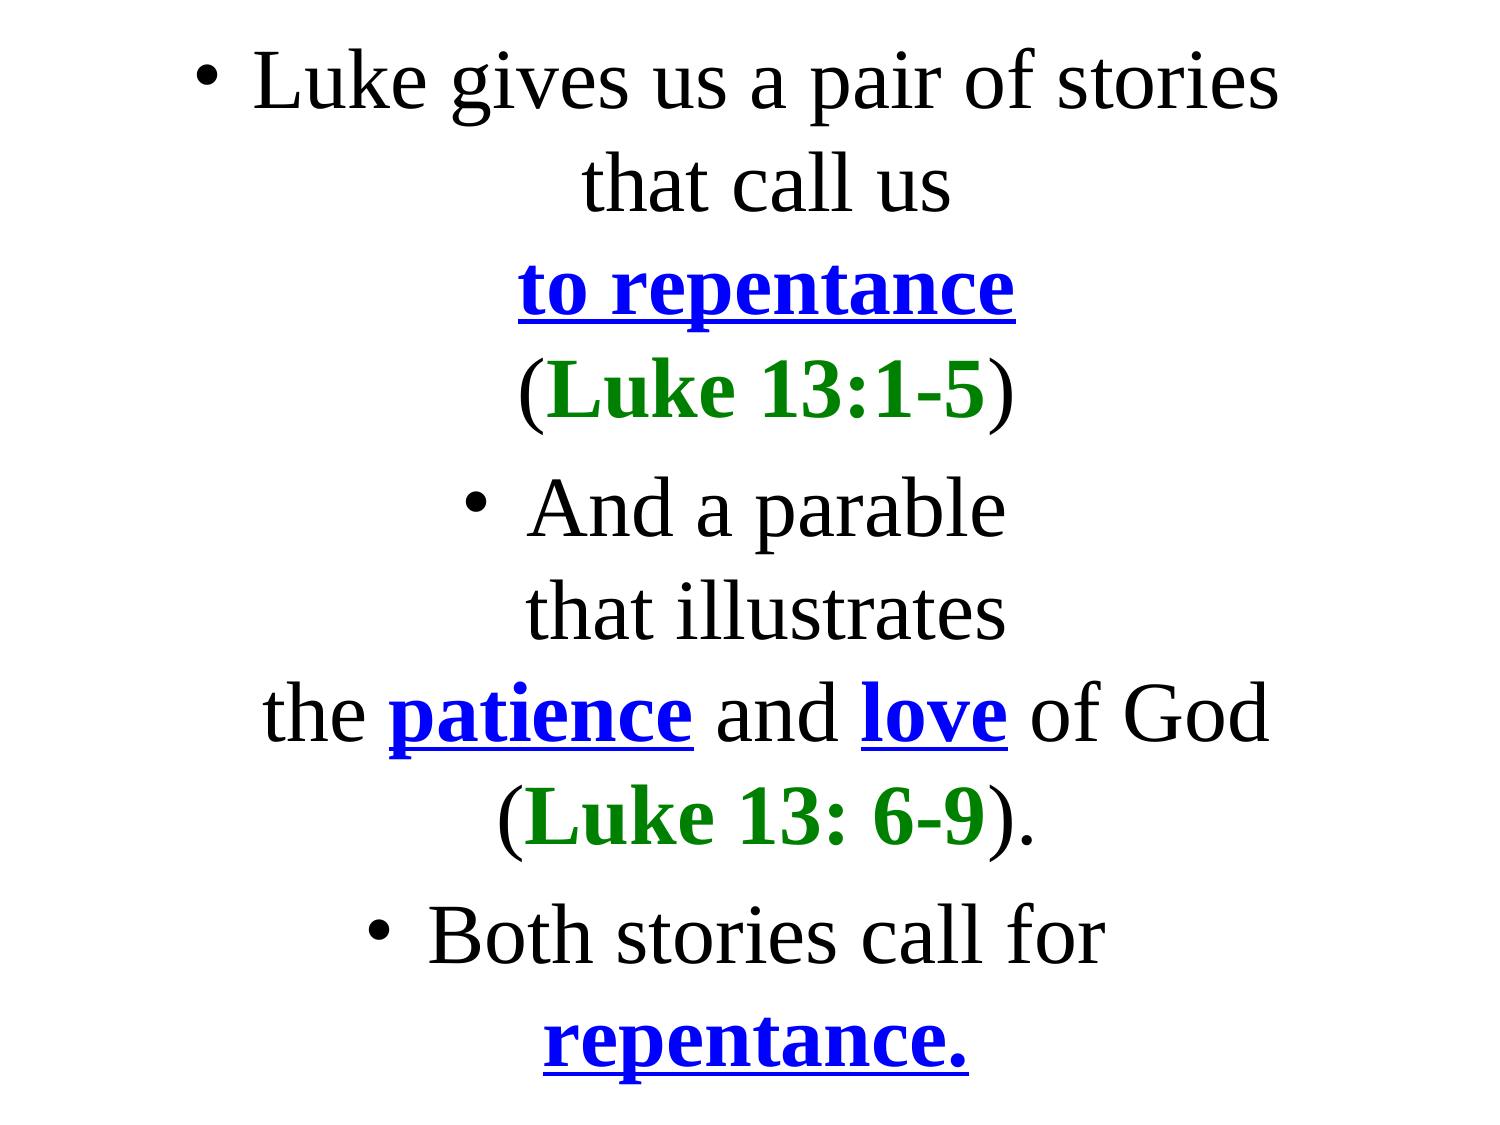

# Luke gives us a pair of stories that call us to repentance (Luke 13:1-5)
And a parable
that illustrates
the patience and love of God
(Luke 13: 6-9).
Both stories call for
repentance.